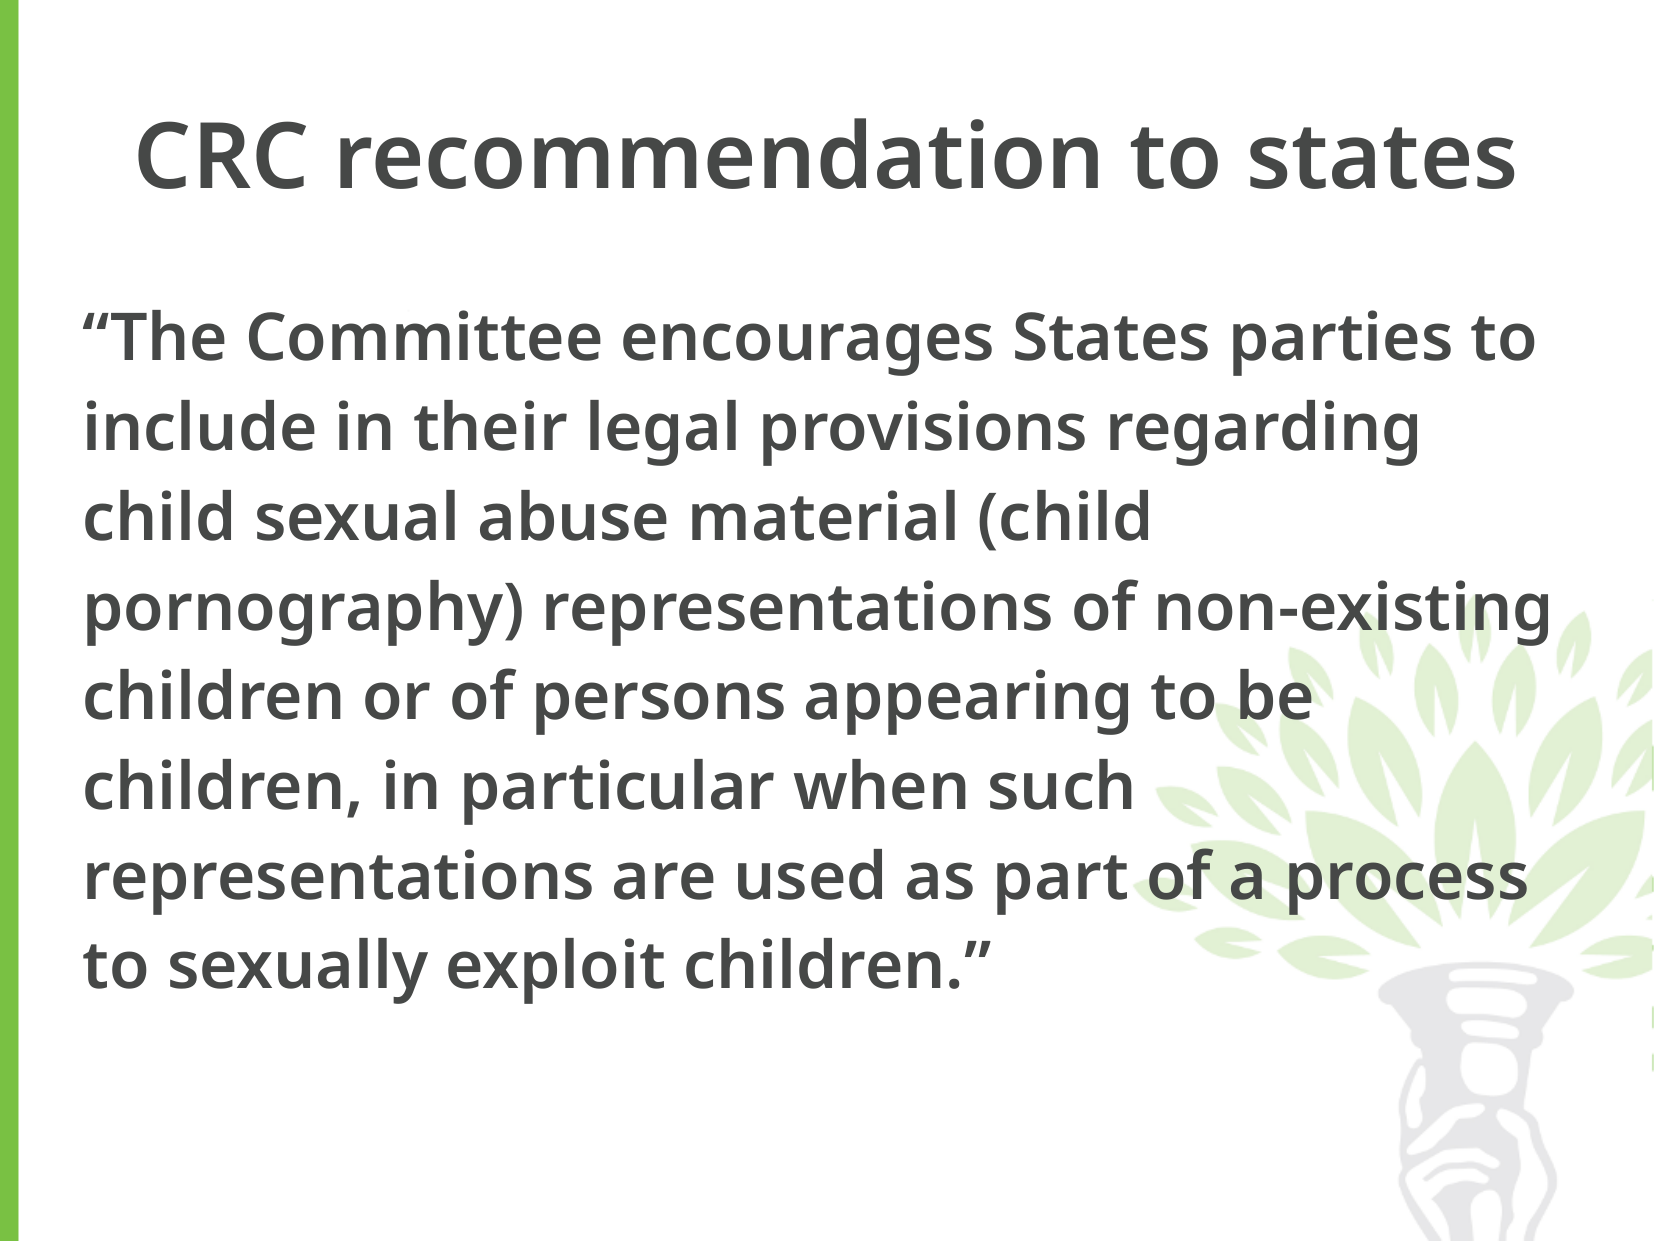

# CRC recommendation to states
“The Committee encourages States parties to include in their legal provisions regarding child sexual abuse material (child pornography) representations of non-existing children or of persons appearing to be children, in particular when such representations are used as part of a process to sexually exploit children.”